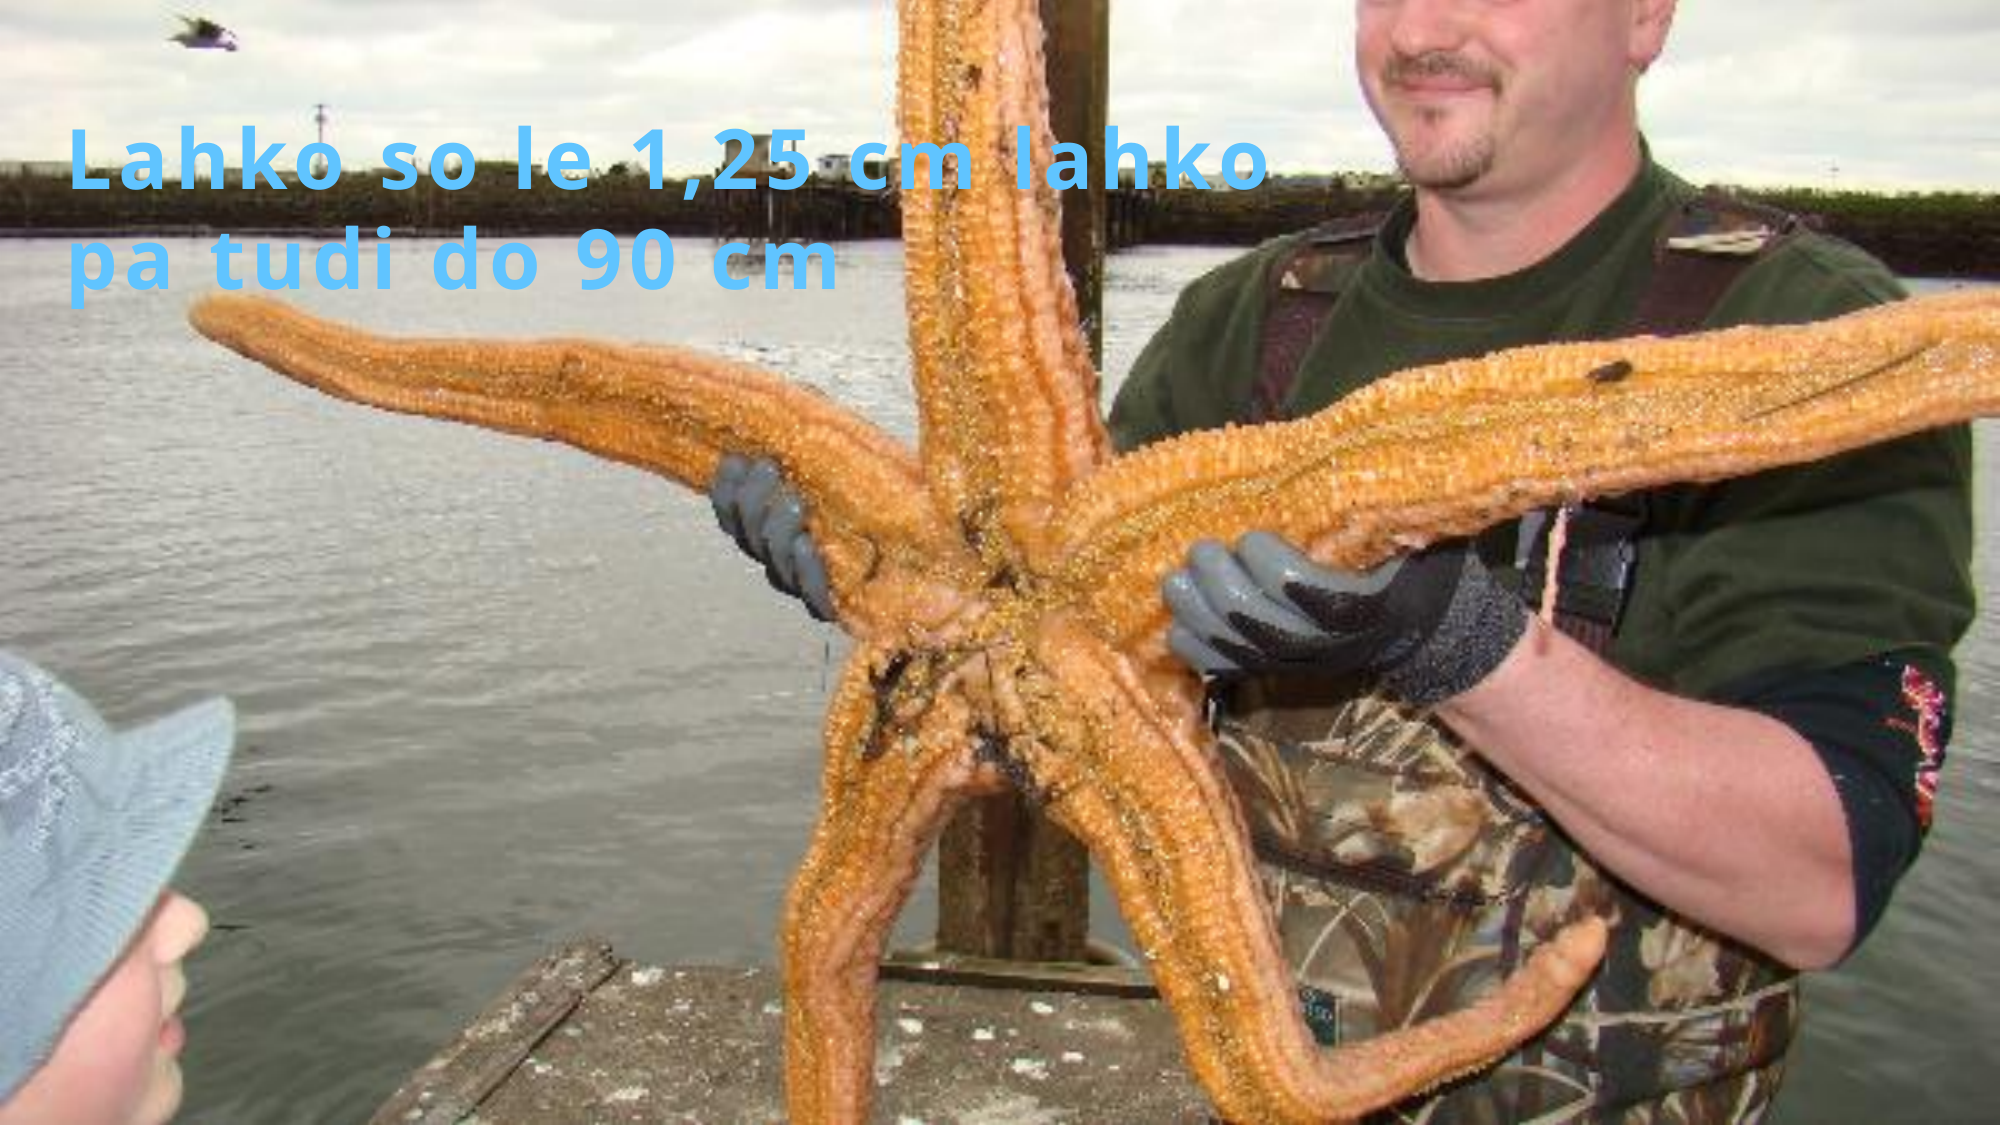

Lahko so le 1,25 cm lahko pa tudi do 90 cm
#